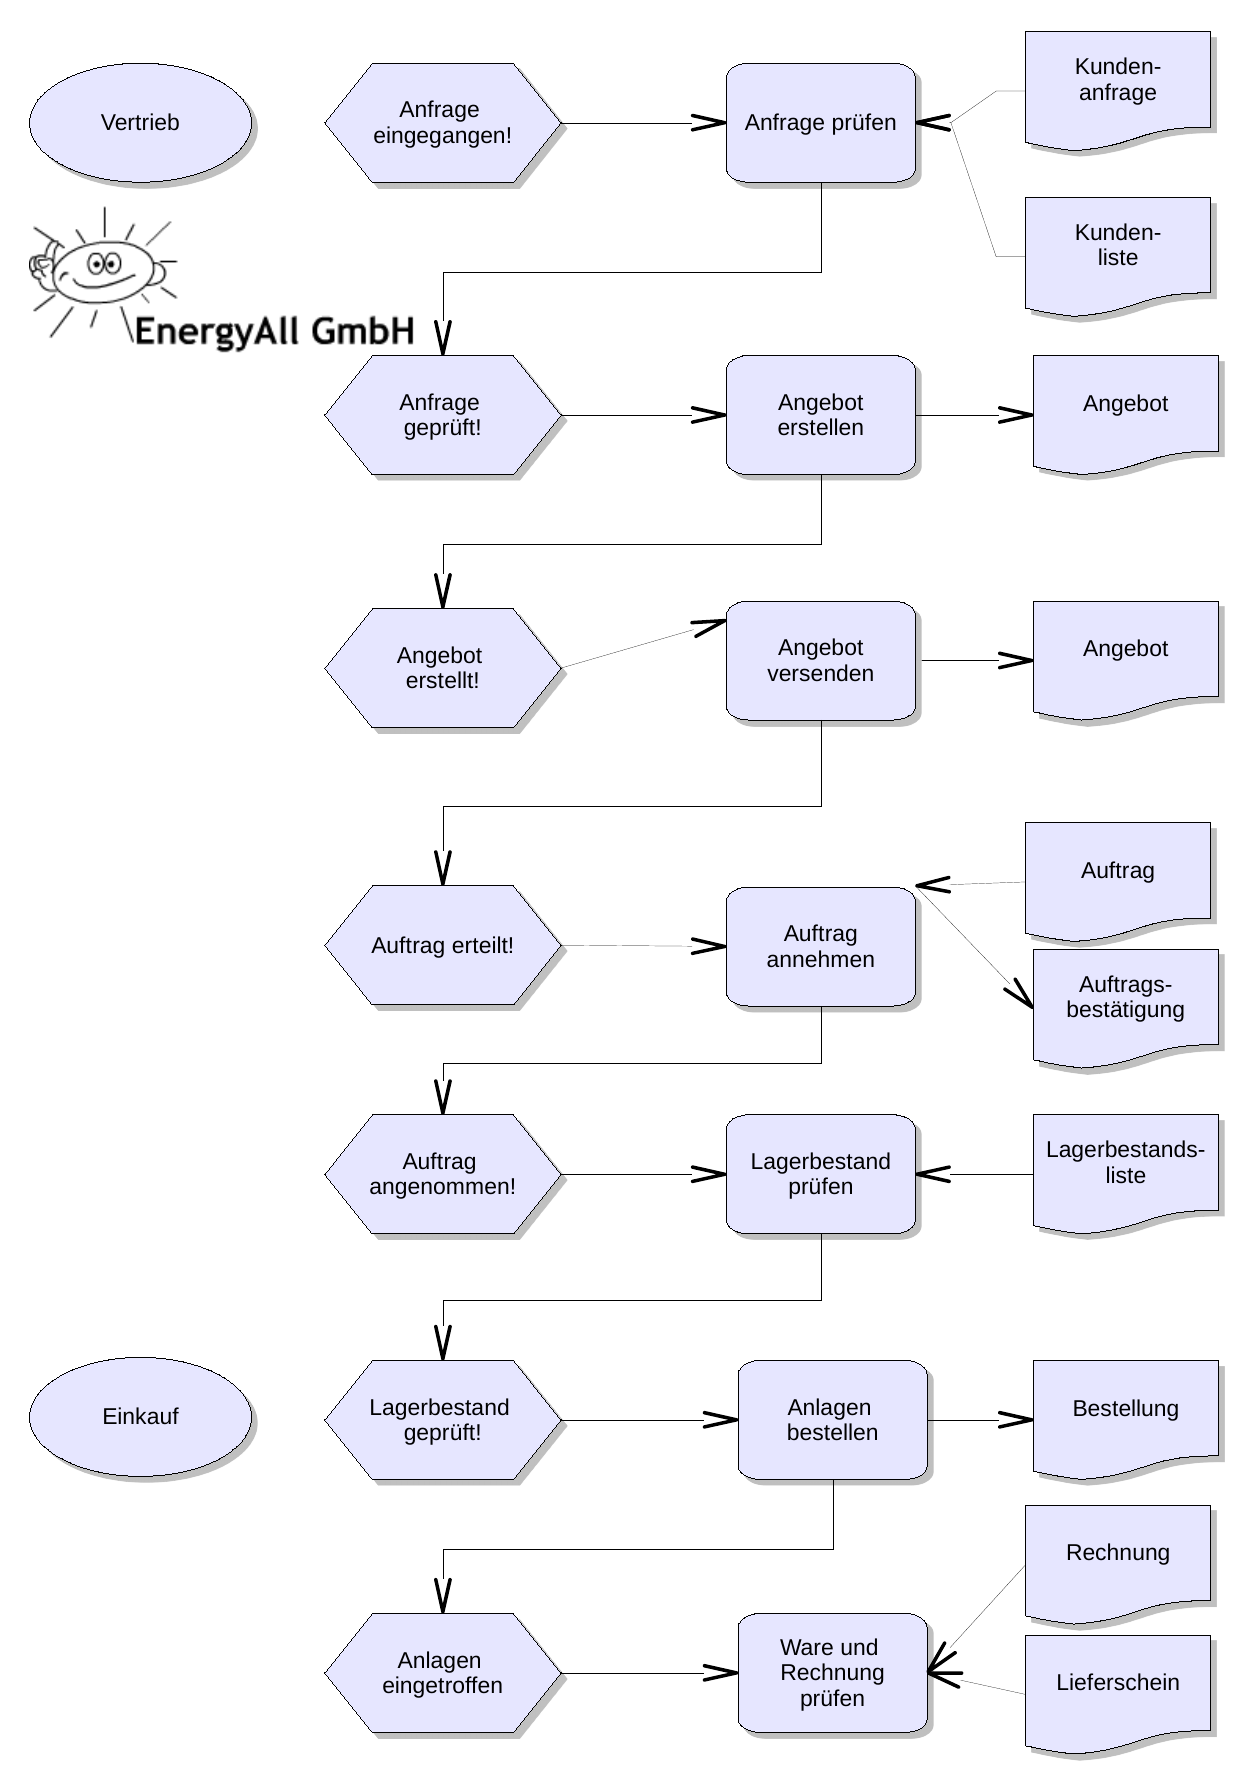

Kunden-
anfrage
Vertrieb
Anfrage
eingegangen!
Anfrage prüfen
Kunden-
liste
Anfrage
geprüft!
Angebot
erstellen
Angebot
Angebot
versenden
Angebot
Angebot
erstellt!
Auftrag
Auftrag erteilt!
Auftrag
annehmen
Auftrags-
bestätigung
Auftrag
angenommen!
Lagerbestand
prüfen
Lagerbestands-
liste
Einkauf
Lagerbestand
geprüft!
Anlagen
bestellen
Bestellung
Bestellung
Rechnung
Anlagen
eingetroffen
Ware und
Rechnung
prüfen
Lieferschein